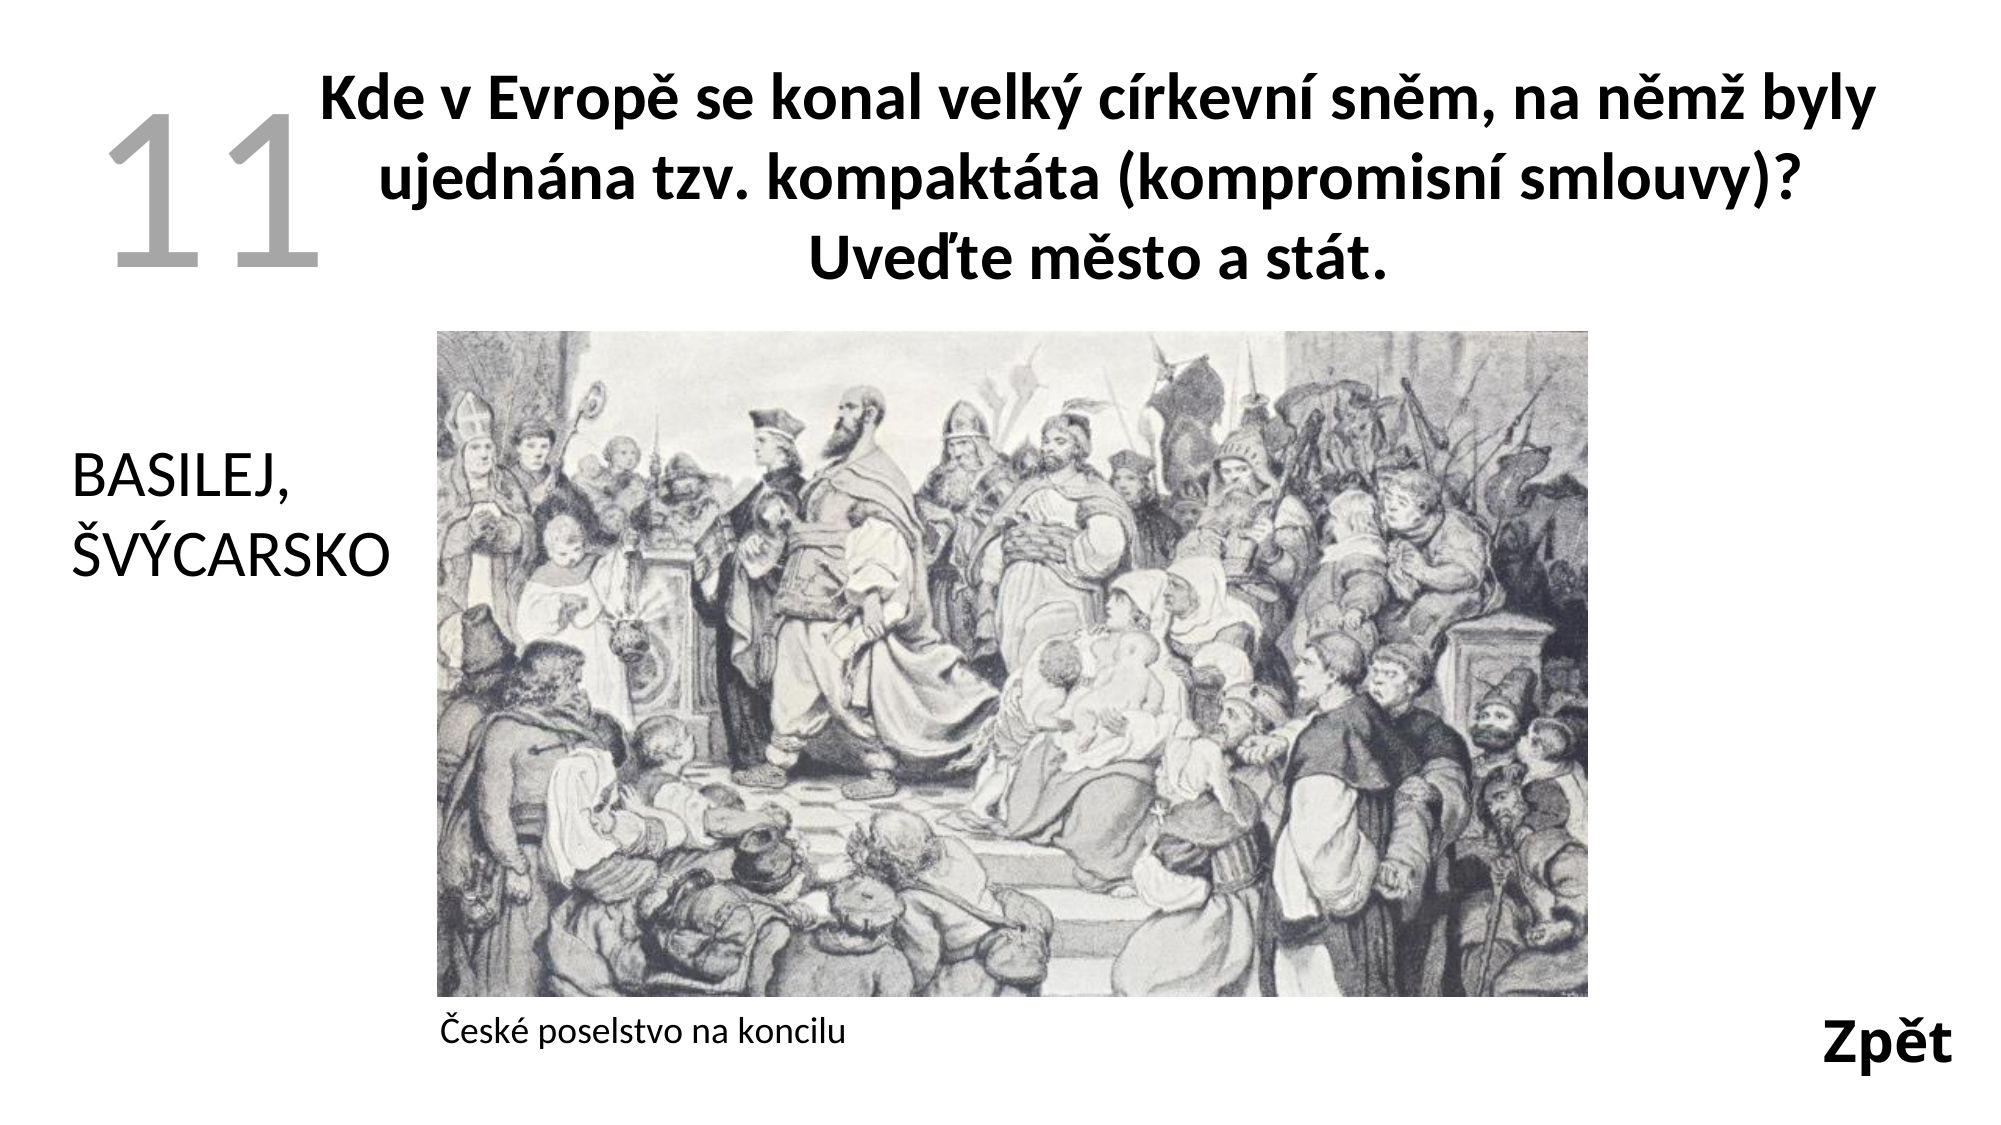

11
Kde v Evropě se konal velký církevní sněm, na němž byly ujednána tzv. kompaktáta (kompromisní smlouvy)?
Uveďte město a stát.
BASILEJ, ŠVÝCARSKO
Zpět
České poselstvo na koncilu